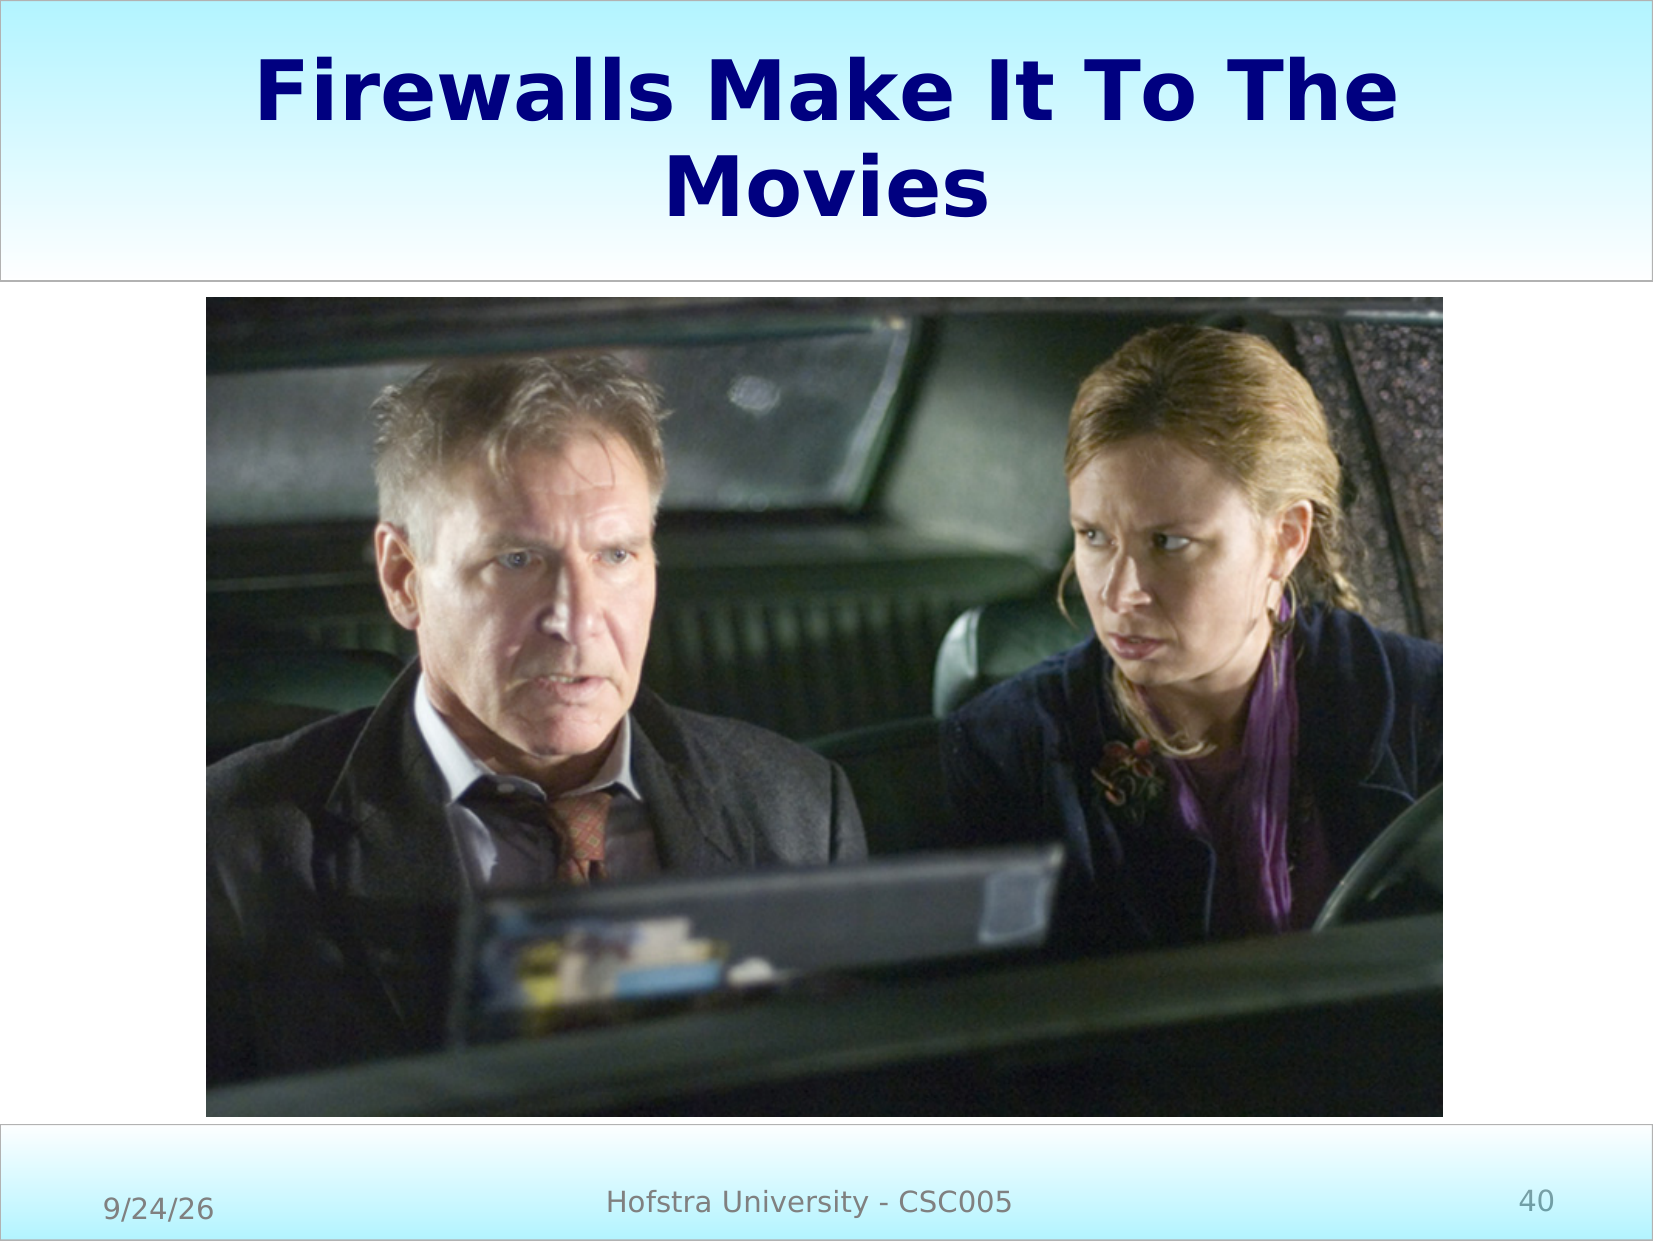

# Firewalls Make It To The Movies
40
Hofstra University - CSC005